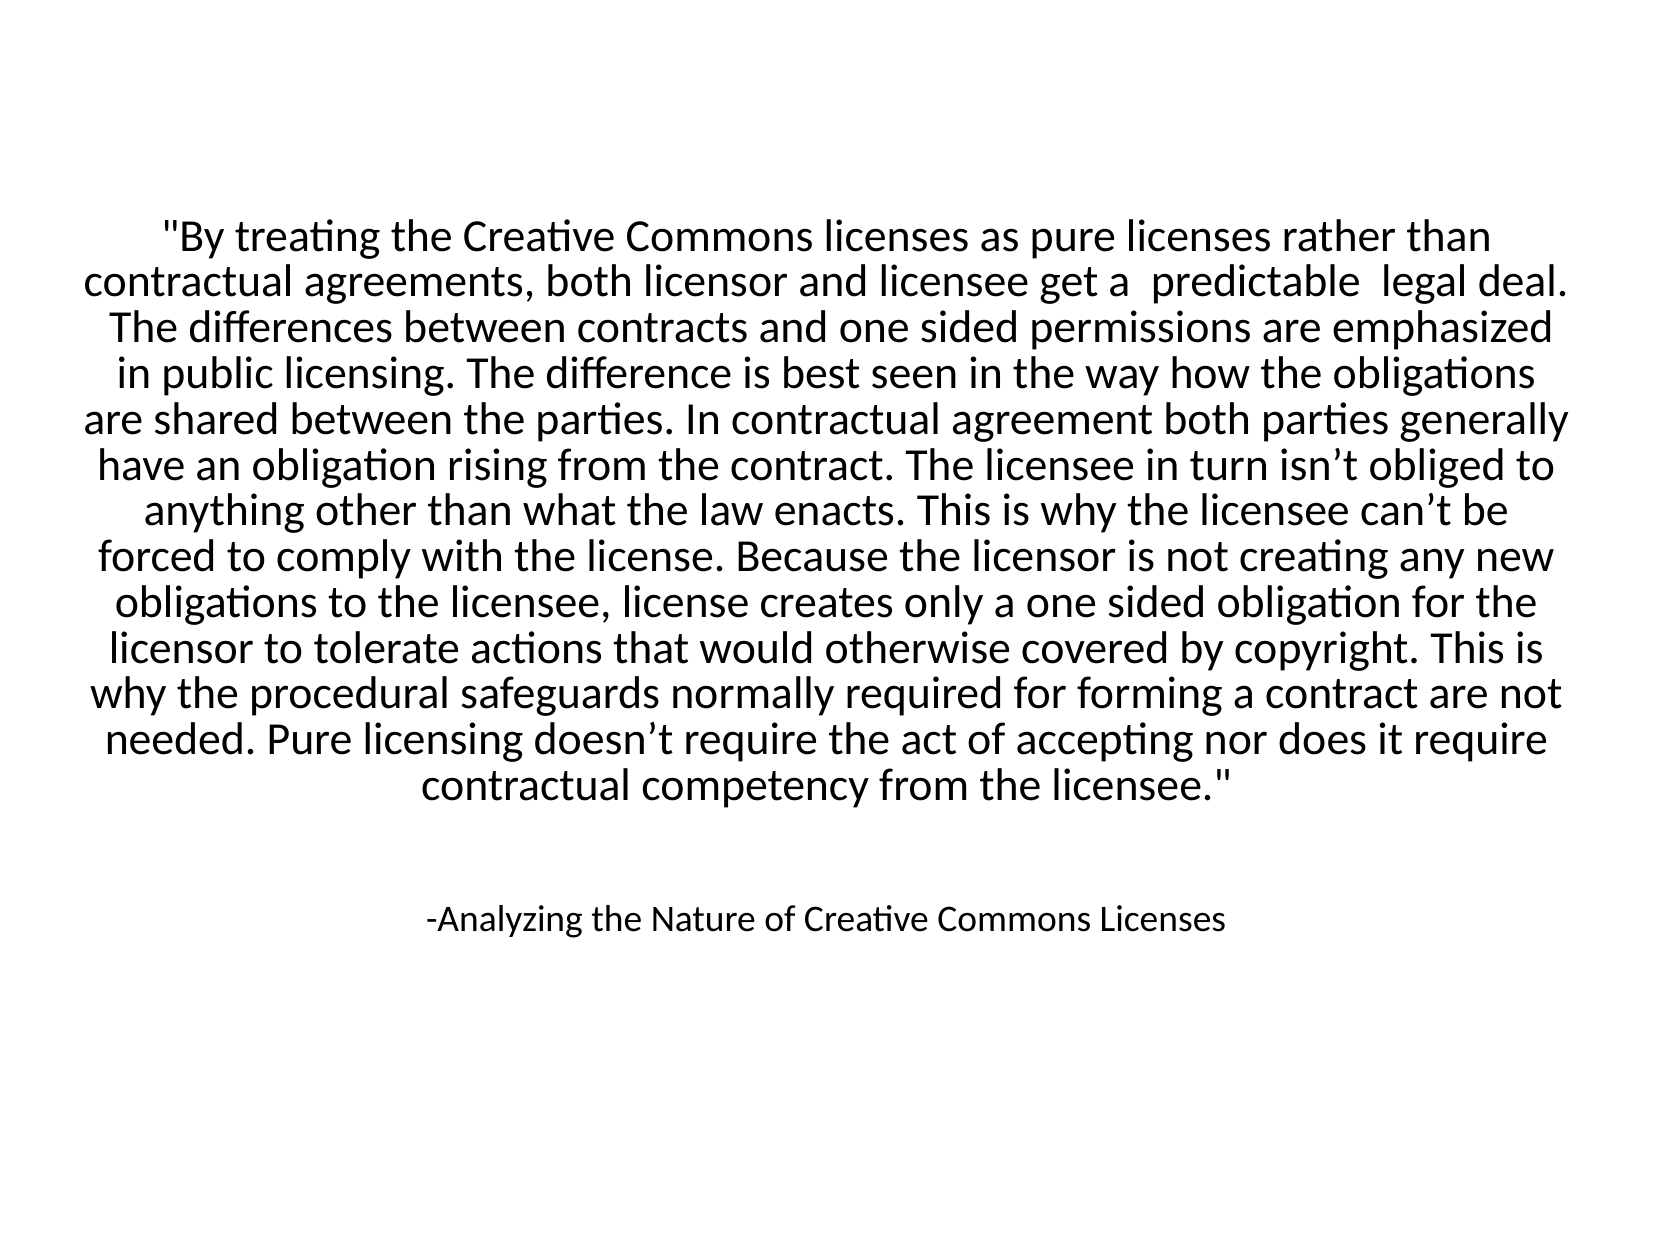

# "By treating the Creative Commons licenses as pure licenses rather than contractual agreements, both licensor and licensee get a predictable legal deal. The differences between contracts and one sided permissions are emphasized in public licensing. The difference is best seen in the way how the obligations are shared between the parties. In contractual agreement both parties generally have an obligation rising from the contract. The licensee in turn isn’t obliged to anything other than what the law enacts. This is why the licensee can’t be forced to comply with the license. Because the licensor is not creating any new obligations to the licensee, license creates only a one sided obligation for the licensor to tolerate actions that would otherwise covered by copyright. This is why the procedural safeguards normally required for forming a contract are not needed. Pure licensing doesn’t require the act of accepting nor does it require contractual competency from the licensee."
-Analyzing the Nature of Creative Commons Licenses